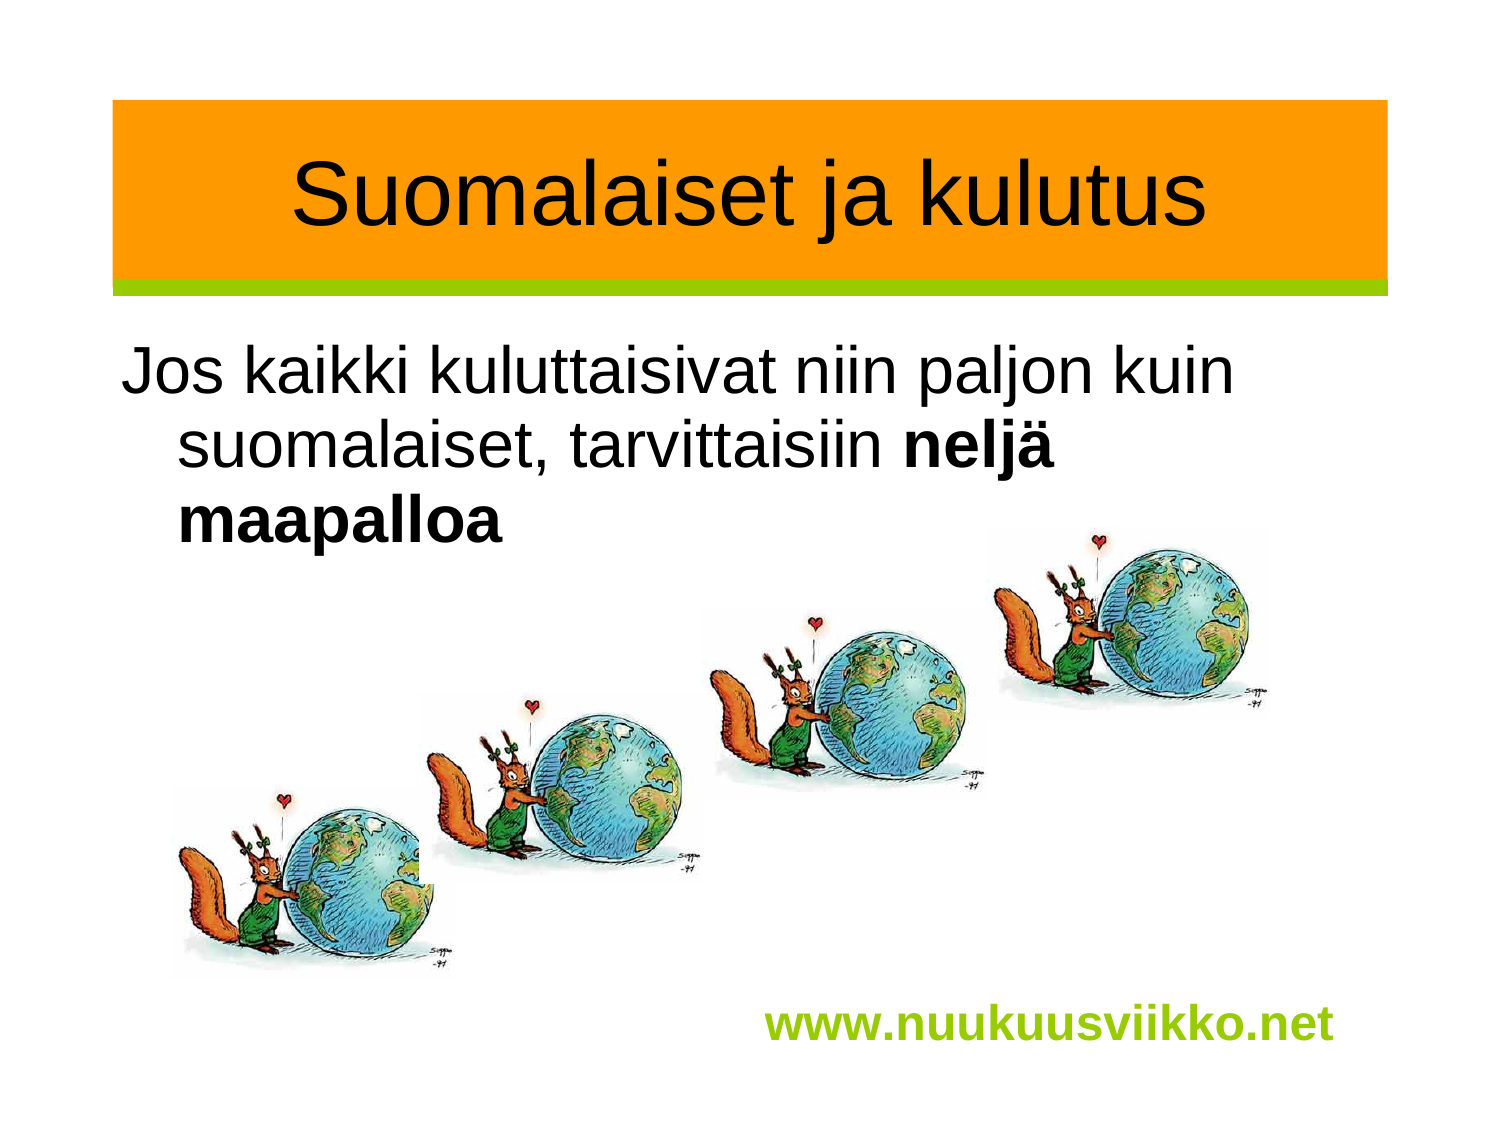

# Suomalaiset ja kulutus
Jos kaikki kuluttaisivat niin paljon kuin suomalaiset, tarvittaisiin neljä maapalloa
www.nuukuusviikko.net